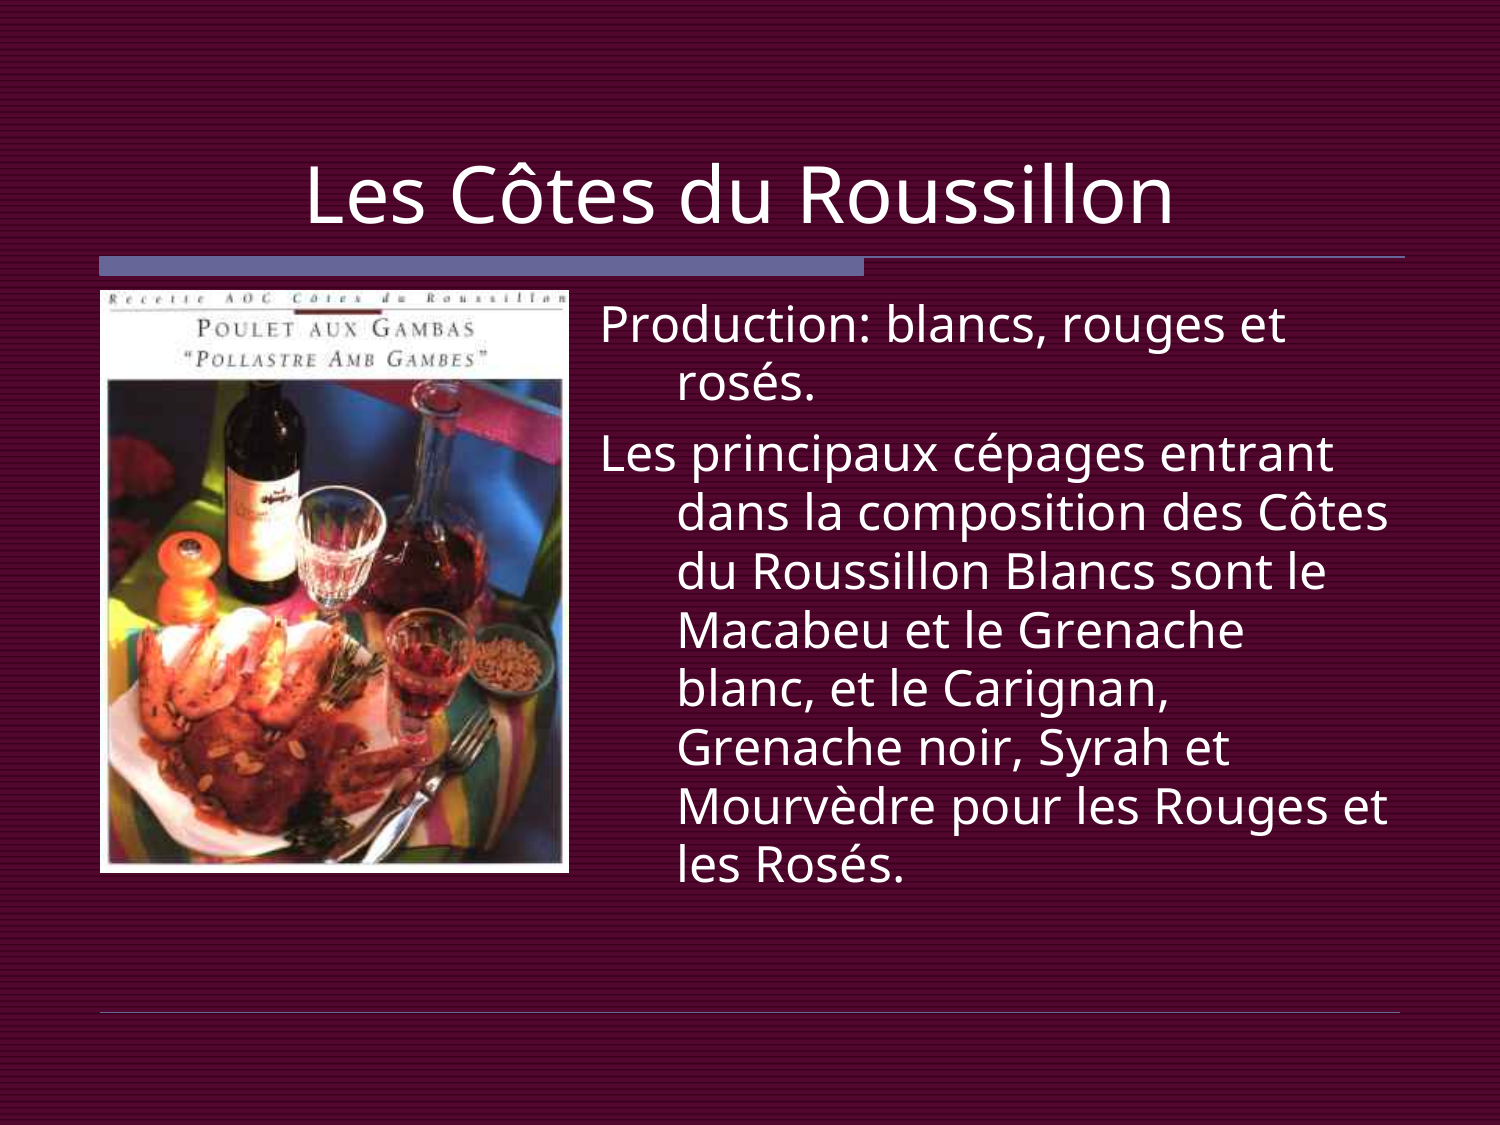

# Les Côtes du Roussillon
Production: blancs, rouges et rosés.
Les principaux cépages entrant dans la composition des Côtes du Roussillon Blancs sont le Macabeu et le Grenache blanc, et le Carignan, Grenache noir, Syrah et Mourvèdre pour les Rouges et les Rosés.